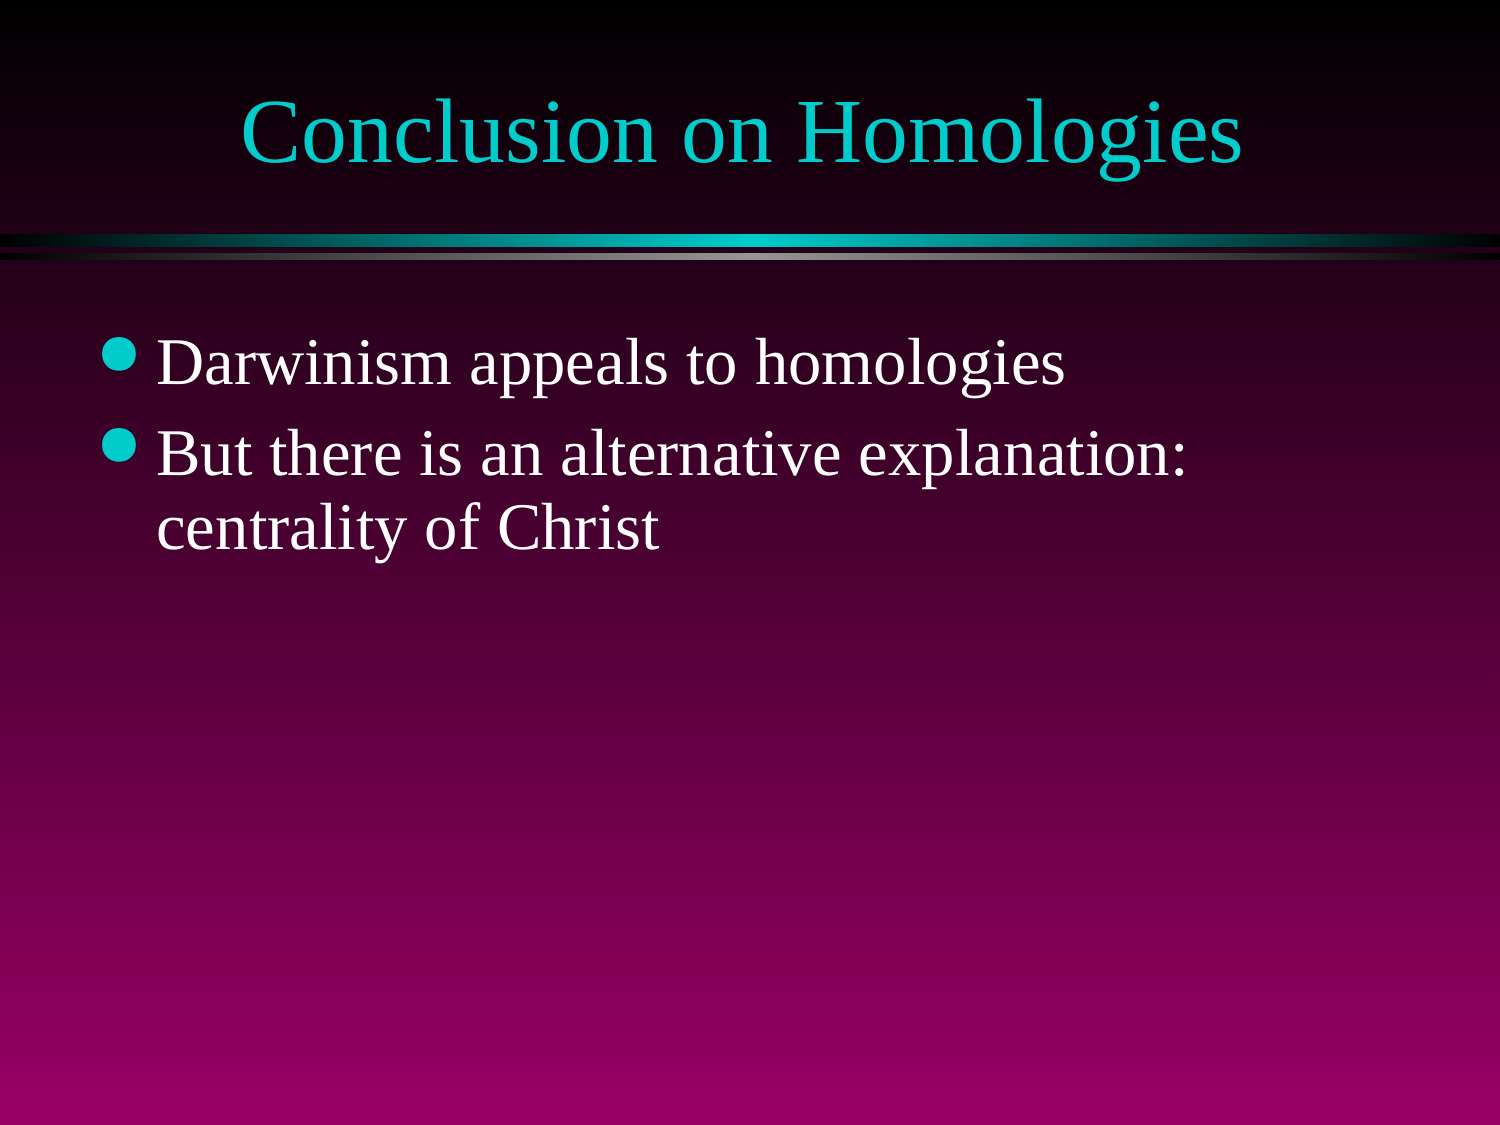

# Conclusion on Homologies
Darwinism appeals to homologies
But there is an alternative explanation: centrality of Christ